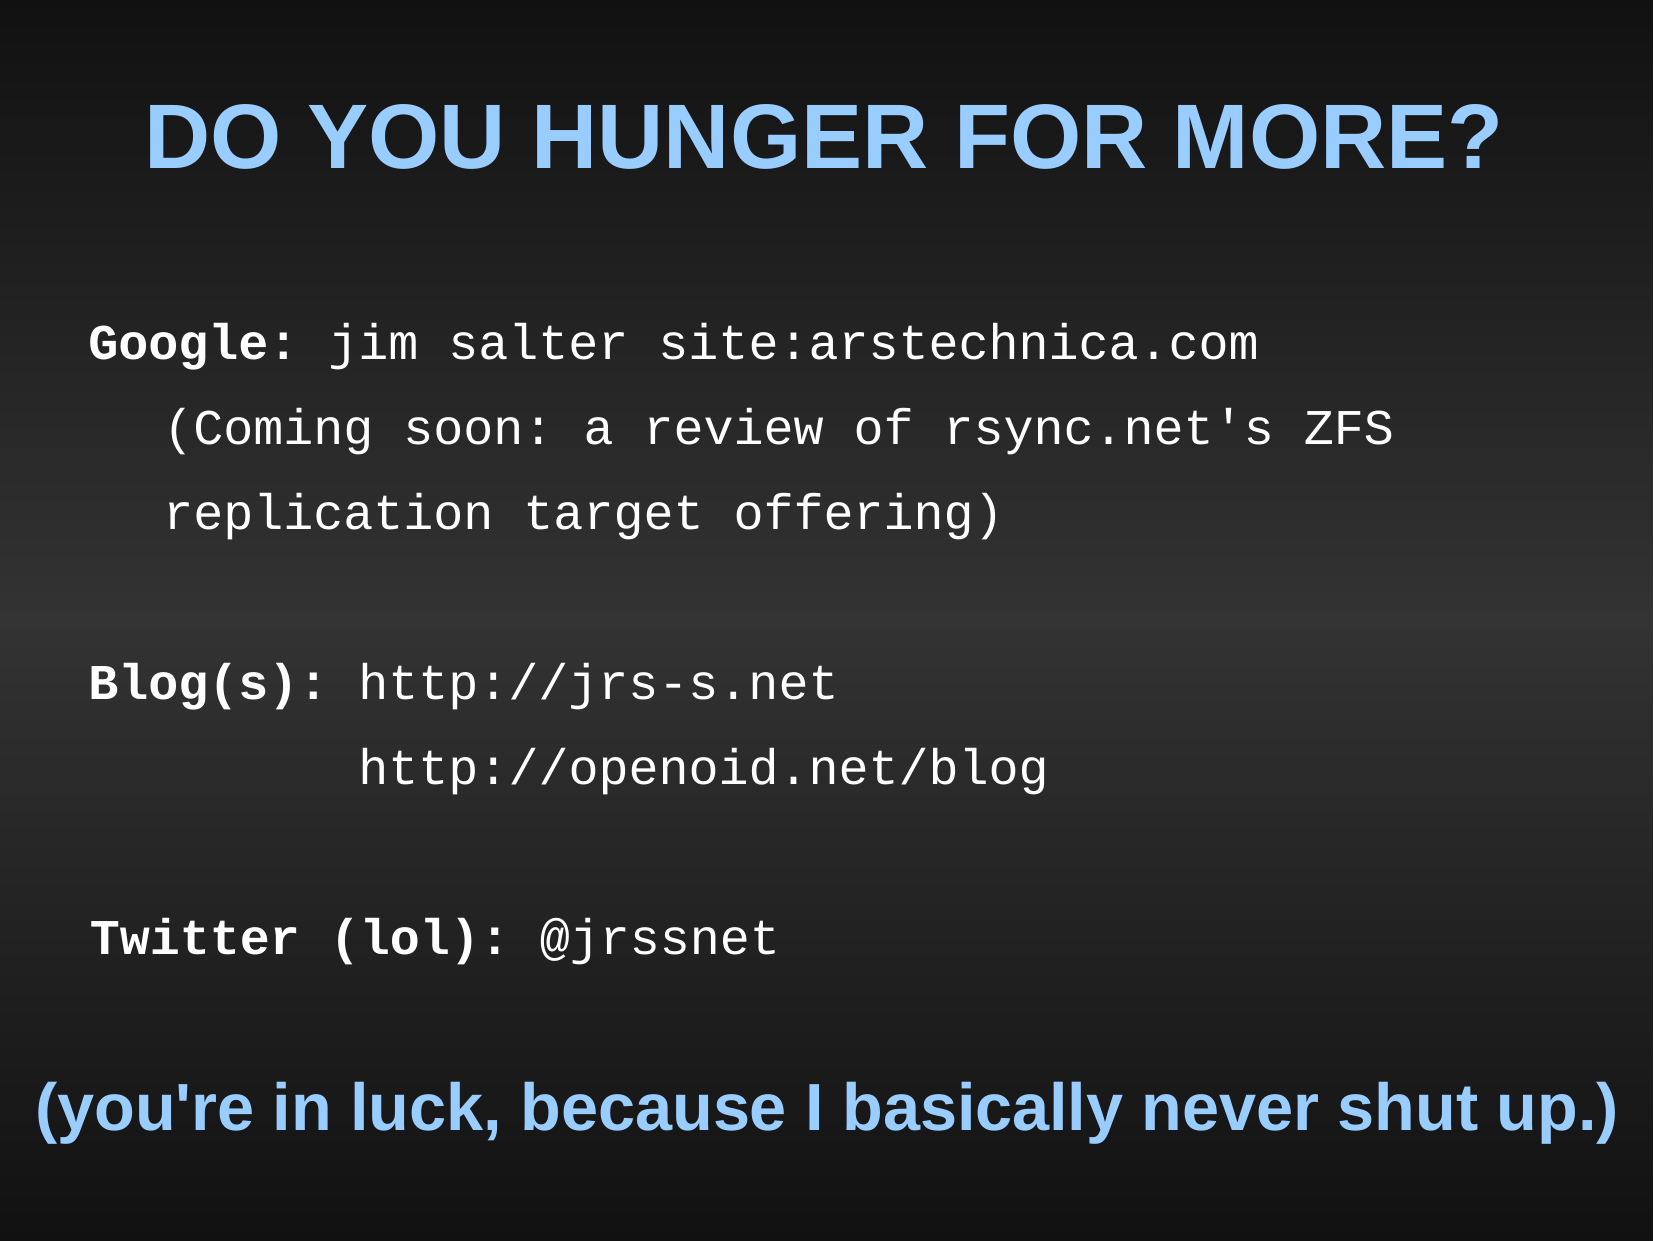

# DO YOU HUNGER FOR MORE?
Google: jim salter site:arstechnica.com
	(Coming soon: a review of rsync.net's ZFS
	replication target offering)
Blog(s): http://jrs-s.net
 http://openoid.net/blog
	Twitter (lol): @jrssnet
(you're in luck, because I basically never shut up.)